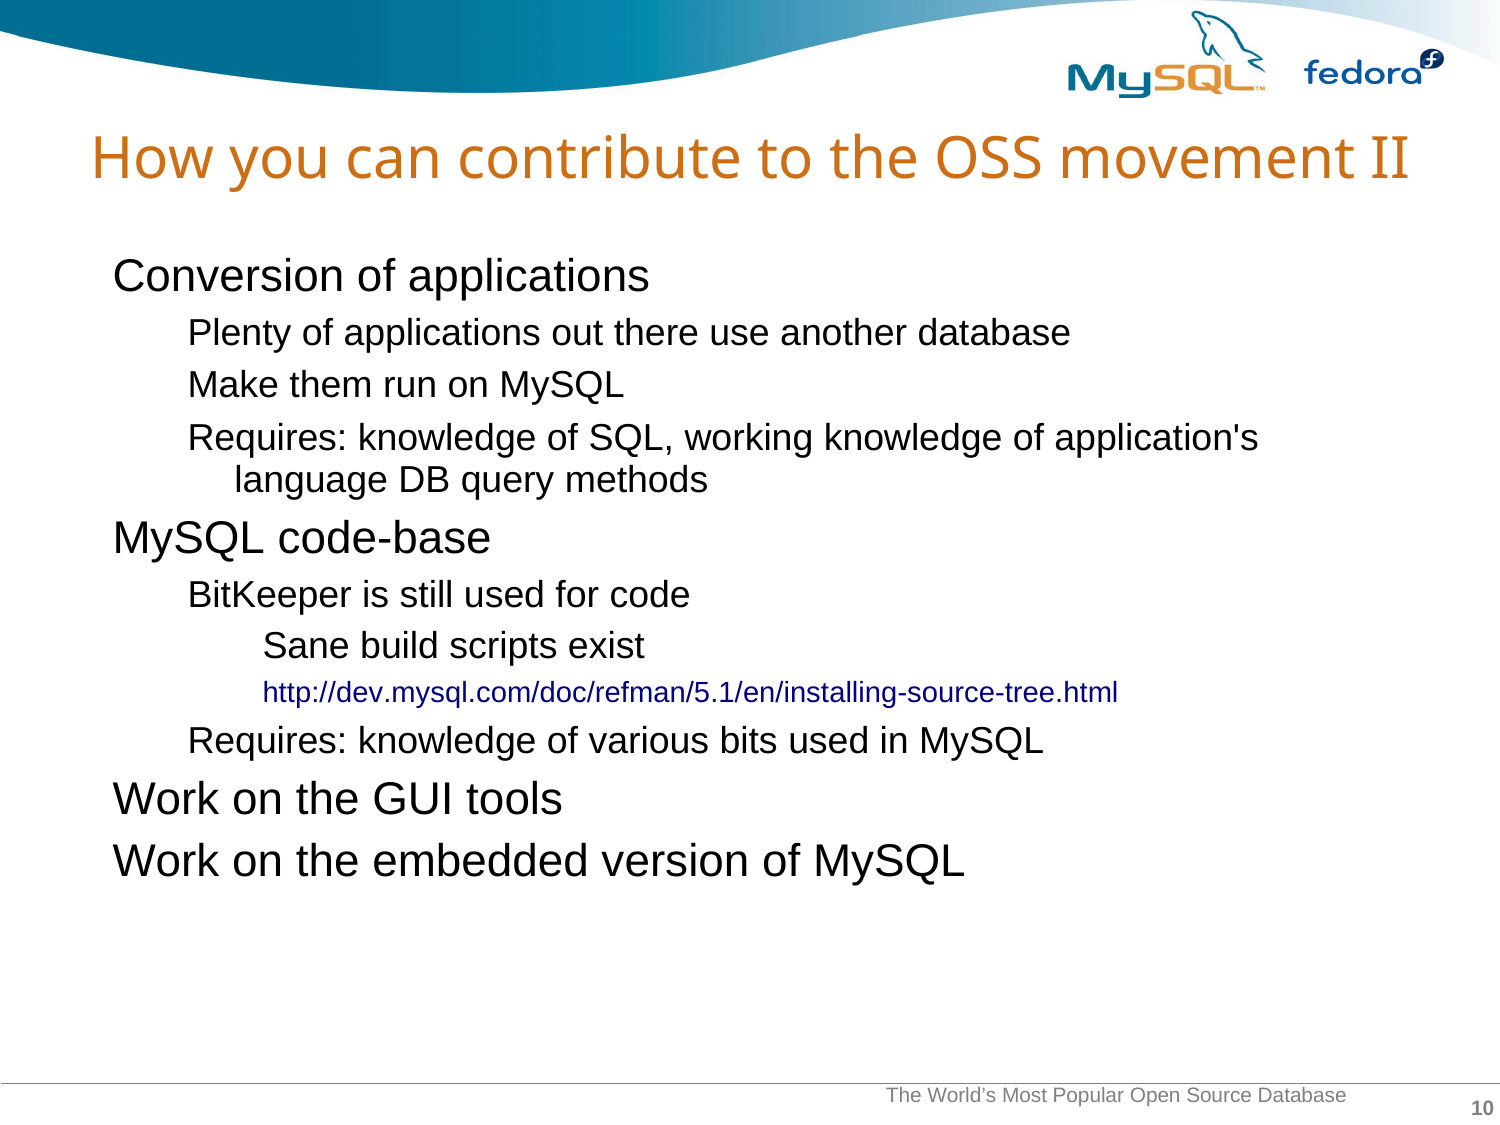

# How you can contribute to the OSS movement II
Conversion of applications
Plenty of applications out there use another database
Make them run on MySQL
Requires: knowledge of SQL, working knowledge of application's language DB query methods
MySQL code-base
BitKeeper is still used for code
Sane build scripts exist
http://dev.mysql.com/doc/refman/5.1/en/installing-source-tree.html
Requires: knowledge of various bits used in MySQL
Work on the GUI tools
Work on the embedded version of MySQL